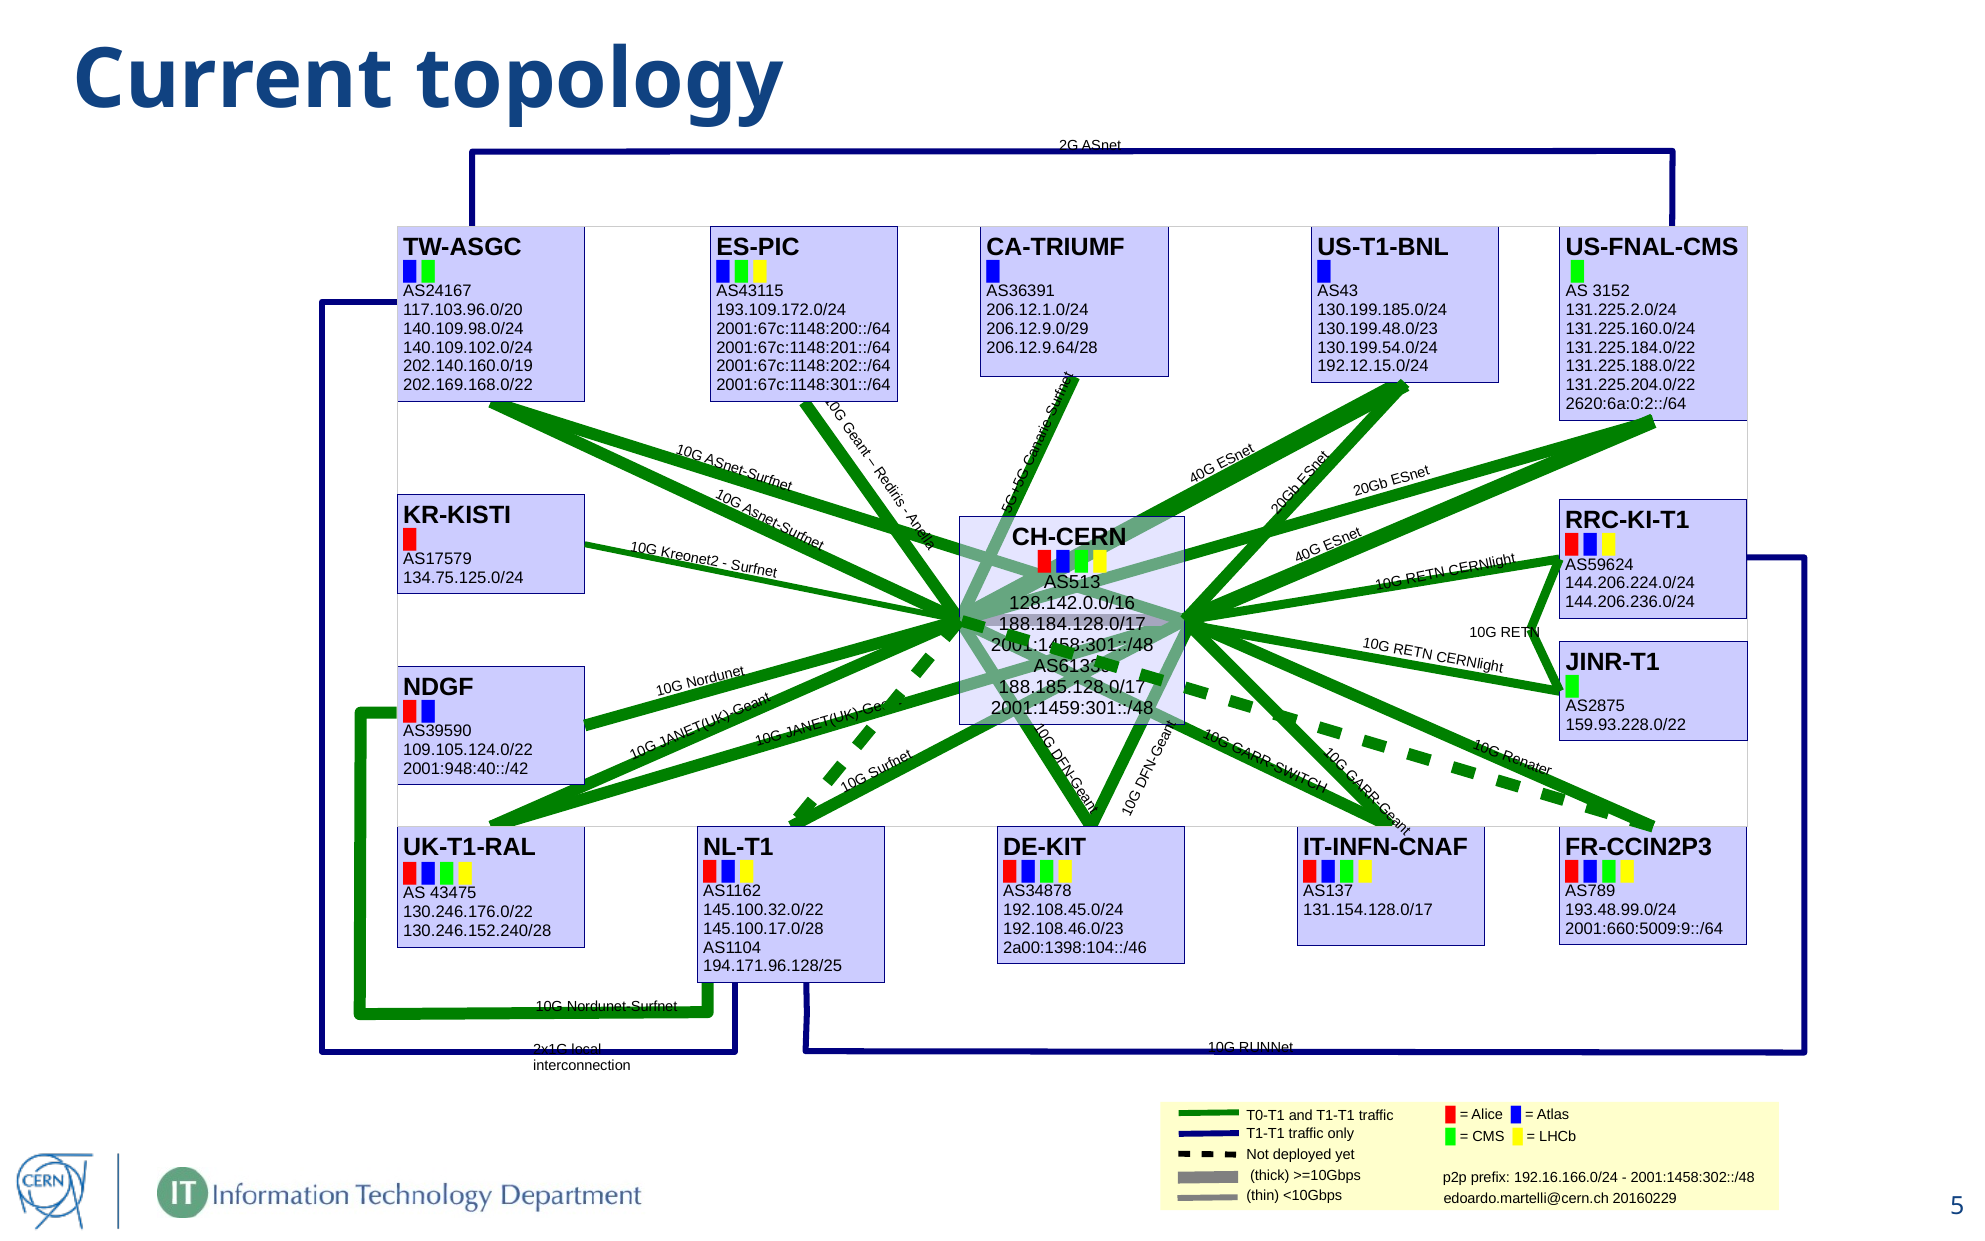

# Current topology
2G ASnet
TW-ASGC
█ █
AS24167
117.103.96.0/20
140.109.98.0/24
140.109.102.0/24
202.140.160.0/19
202.169.168.0/22
ES-PIC
█ █ █
AS43115
193.109.172.0/24
2001:67c:1148:200::/64
2001:67c:1148:201::/64
2001:67c:1148:202::/64
2001:67c:1148:301::/64
CA-TRIUMF
█
AS36391
206.12.1.0/24
206.12.9.0/29
206.12.9.64/28
US-T1-BNL
█
AS43
130.199.185.0/24
130.199.48.0/23
130.199.54.0/24
192.12.15.0/24
US-FNAL-CMS
 █
AS 3152
131.225.2.0/24
131.225.160.0/24
131.225.184.0/22
131.225.188.0/22
131.225.204.0/22
2620:6a:0:2::/64
40G ESnet
20Gb ESnet
5G+5G Canarie-Surfnet
20Gb ESnet
10G Geant – Rediris - Anella
10G ASnet-Surfnet
KR-KISTI
█
AS17579
134.75.125.0/24
RRC-KI-T1
█ █ █
AS59624
144.206.224.0/24
144.206.236.0/24
40G ESnet
CH-CERN
█ █ █ █
 AS513
128.142.0.0/16
188.184.128.0/17
2001:1458:301::/48
AS61339
188.185.128.0/17
2001:1459:301::/48
10G Asnet-Surfnet
10G Kreonet2 - Surfnet
10G RETN CERNlight
10G RETN
10G RETN CERNlight
JINR-T1
█
AS2875
159.93.228.0/22
10G Nordunet
NDGF
█ █
AS39590
109.105.124.0/22
2001:948:40::/42
10G JANET(UK)-Geant
10G JANET(UK)-Geant
10G DFN-Geant
10G GARR-SWITCH
10G Surfnet
10G Renater
10G DFN-Geant
10G GARR-Geant
UK-T1-RAL
█ █ █ █
AS 43475
130.246.176.0/22
130.246.152.240/28
NL-T1
█ █ █
AS1162
145.100.32.0/22
145.100.17.0/28
AS1104
194.171.96.128/25
DE-KIT
█ █ █ █
AS34878
192.108.45.0/24
192.108.46.0/23
2a00:1398:104::/46
IT-INFN-CNAF
█ █ █ █
AS137
131.154.128.0/17
FR-CCIN2P3
█ █ █ █
AS789
193.48.99.0/24
2001:660:5009:9::/64
10G Nordunet-Surfnet
10G RUNNet
2x1G local interconnection
█ = Alice █ = Atlas
█ = CMS █ = LHCb
T0-T1 and T1-T1 traffic
T1-T1 traffic only
Not deployed yet
(thick) >=10Gbps
p2p prefix: 192.16.166.0/24 - 2001:1458:302::/48
(thin) <10Gbps
edoardo.martelli@cern.ch 20160229